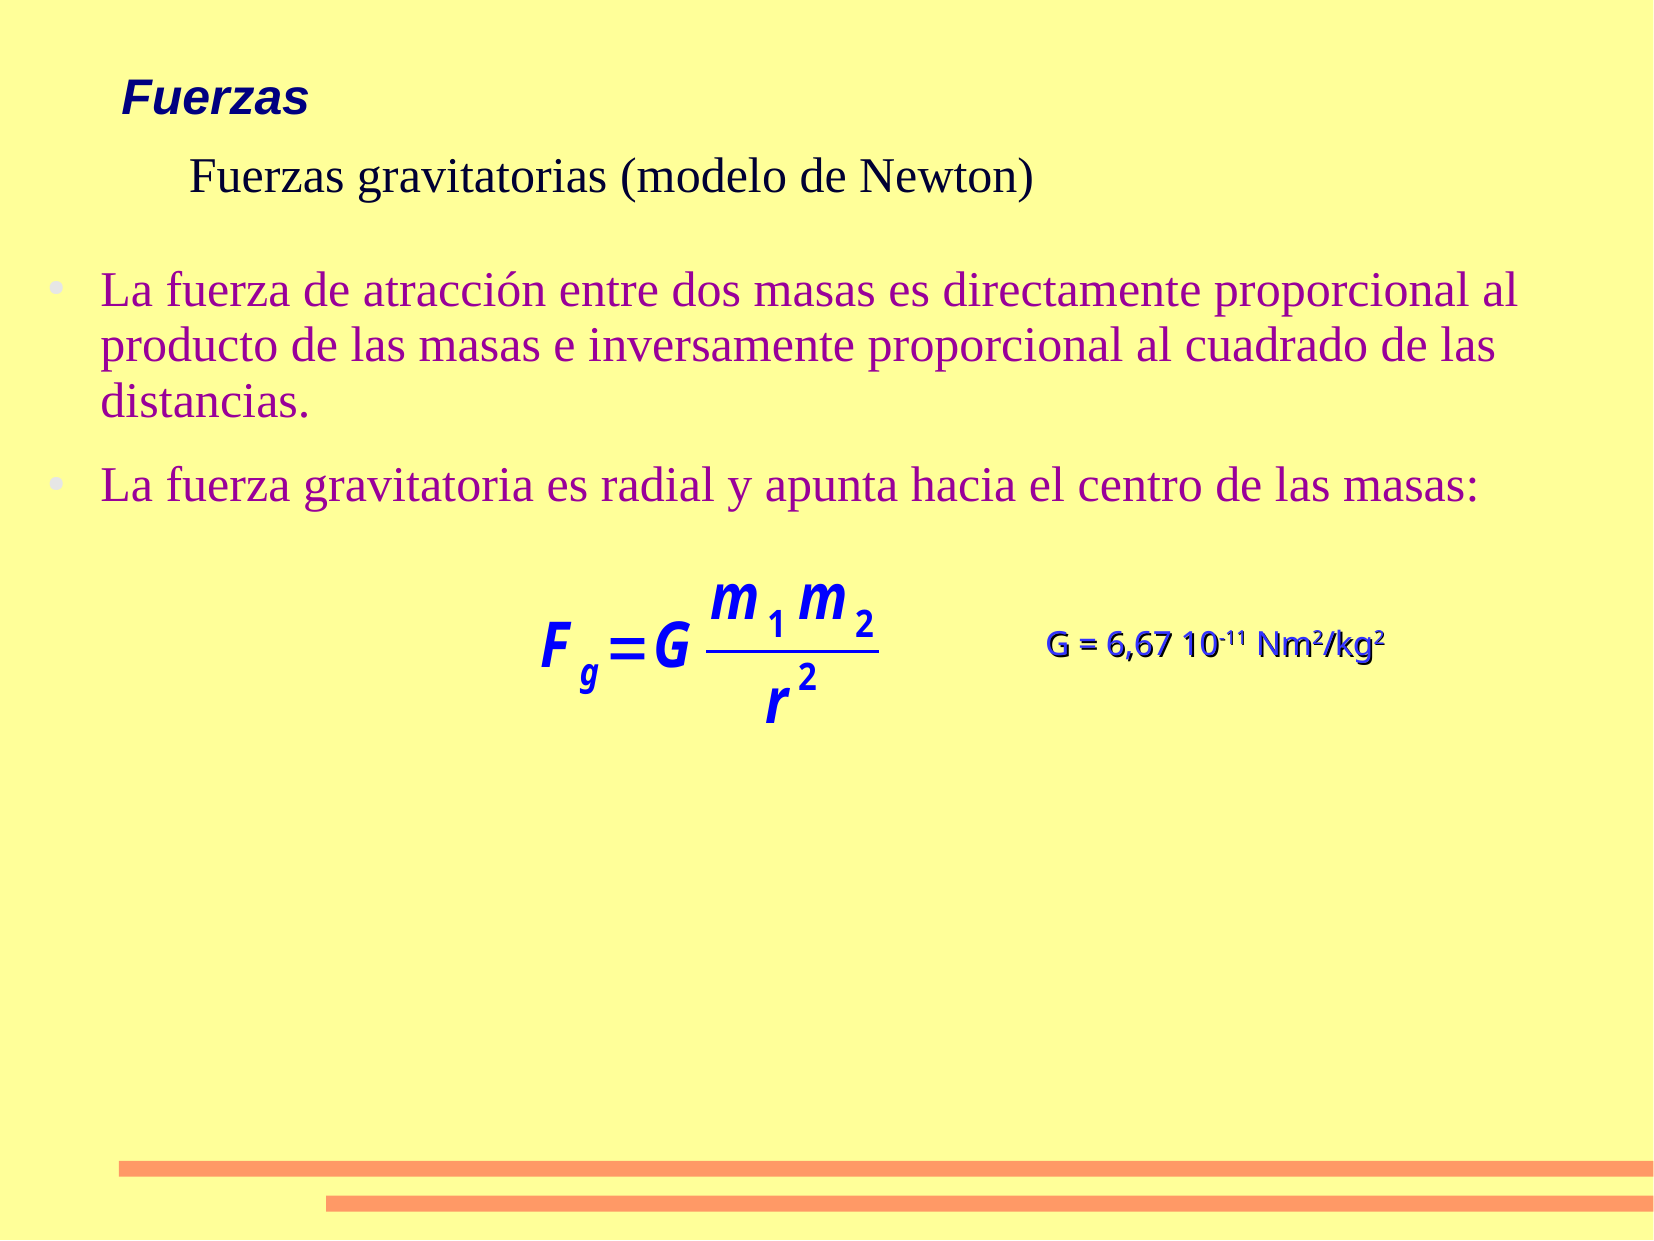

Fuerzas
Fuerzas gravitatorias (modelo de Newton)
# La fuerza de atracción entre dos masas es directamente proporcional al producto de las masas e inversamente proporcional al cuadrado de las distancias.
La fuerza gravitatoria es radial y apunta hacia el centro de las masas:
G = 6,67 10-11 Nm2/kg2